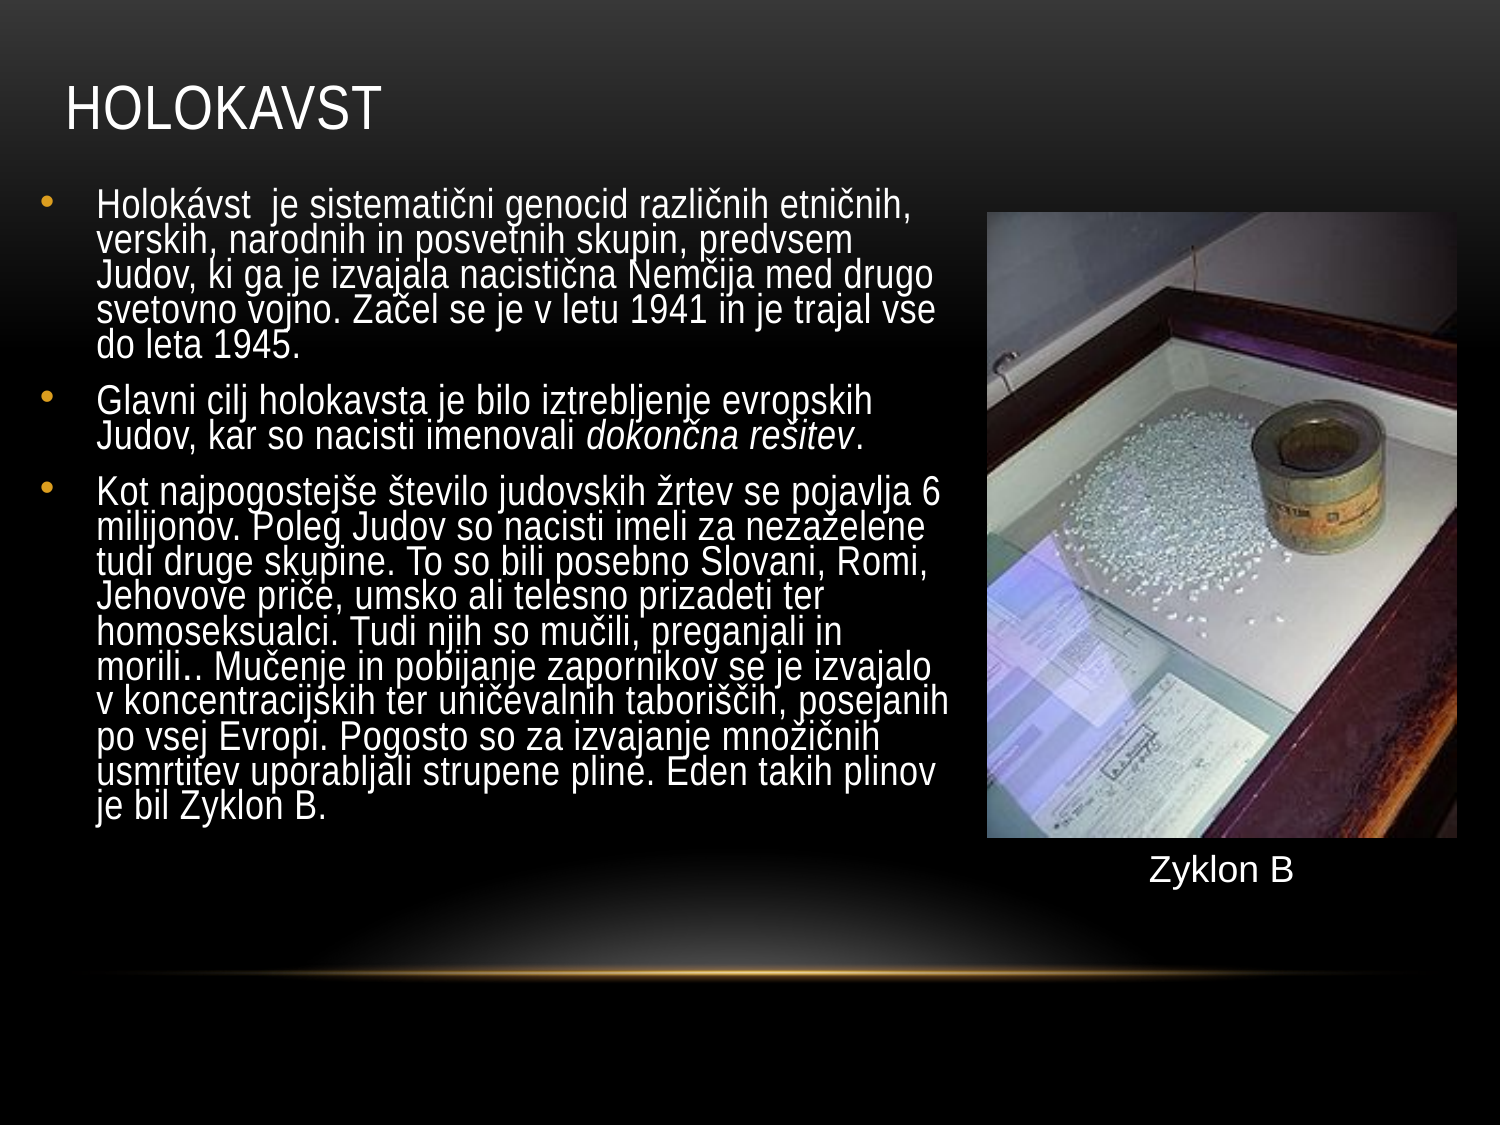

# Holokavst
Holokávst je sistematični genocid različnih etničnih, verskih, narodnih in posvetnih skupin, predvsem Judov, ki ga je izvajala nacistična Nemčija med drugo svetovno vojno. Začel se je v letu 1941 in je trajal vse do leta 1945.
Glavni cilj holokavsta je bilo iztrebljenje evropskih Judov, kar so nacisti imenovali dokončna rešitev.
Kot najpogostejše število judovskih žrtev se pojavlja 6 milijonov. Poleg Judov so nacisti imeli za nezaželene tudi druge skupine. To so bili posebno Slovani, Romi, Jehovove priče, umsko ali telesno prizadeti ter homoseksualci. Tudi njih so mučili, preganjali in morili.. Mučenje in pobijanje zapornikov se je izvajalo v koncentracijskih ter uničevalnih taboriščih, posejanih po vsej Evropi. Pogosto so za izvajanje množičnih usmrtitev uporabljali strupene pline. Eden takih plinov je bil Zyklon B.
Zyklon B